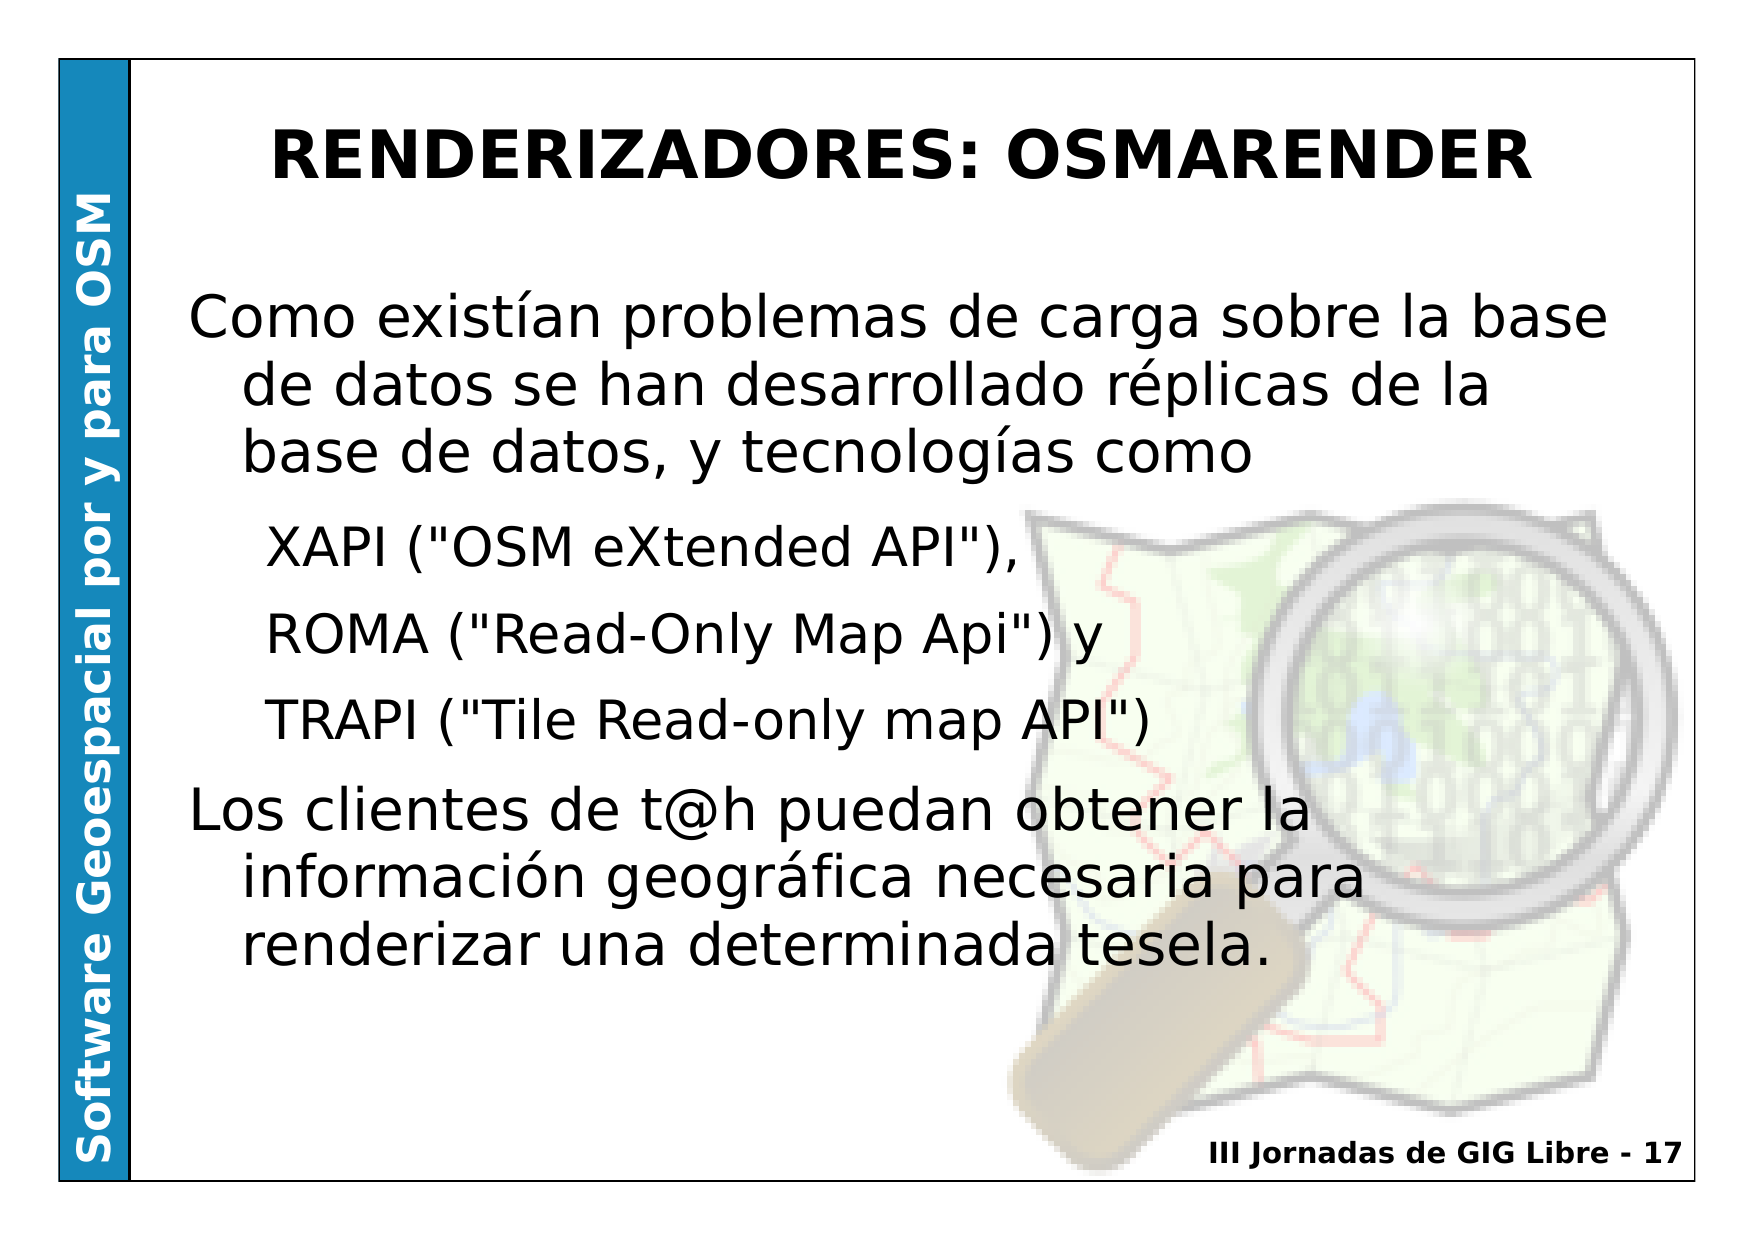

# RENDERIZADORES: OSMARENDER
Como existían problemas de carga sobre la base de datos se han desarrollado réplicas de la base de datos, y tecnologías como
XAPI ("OSM eXtended API"),
ROMA ("Read-Only Map Api") y
TRAPI ("Tile Read-only map API")
Los clientes de t@h puedan obtener la información geográfica necesaria para renderizar una determinada tesela.
17